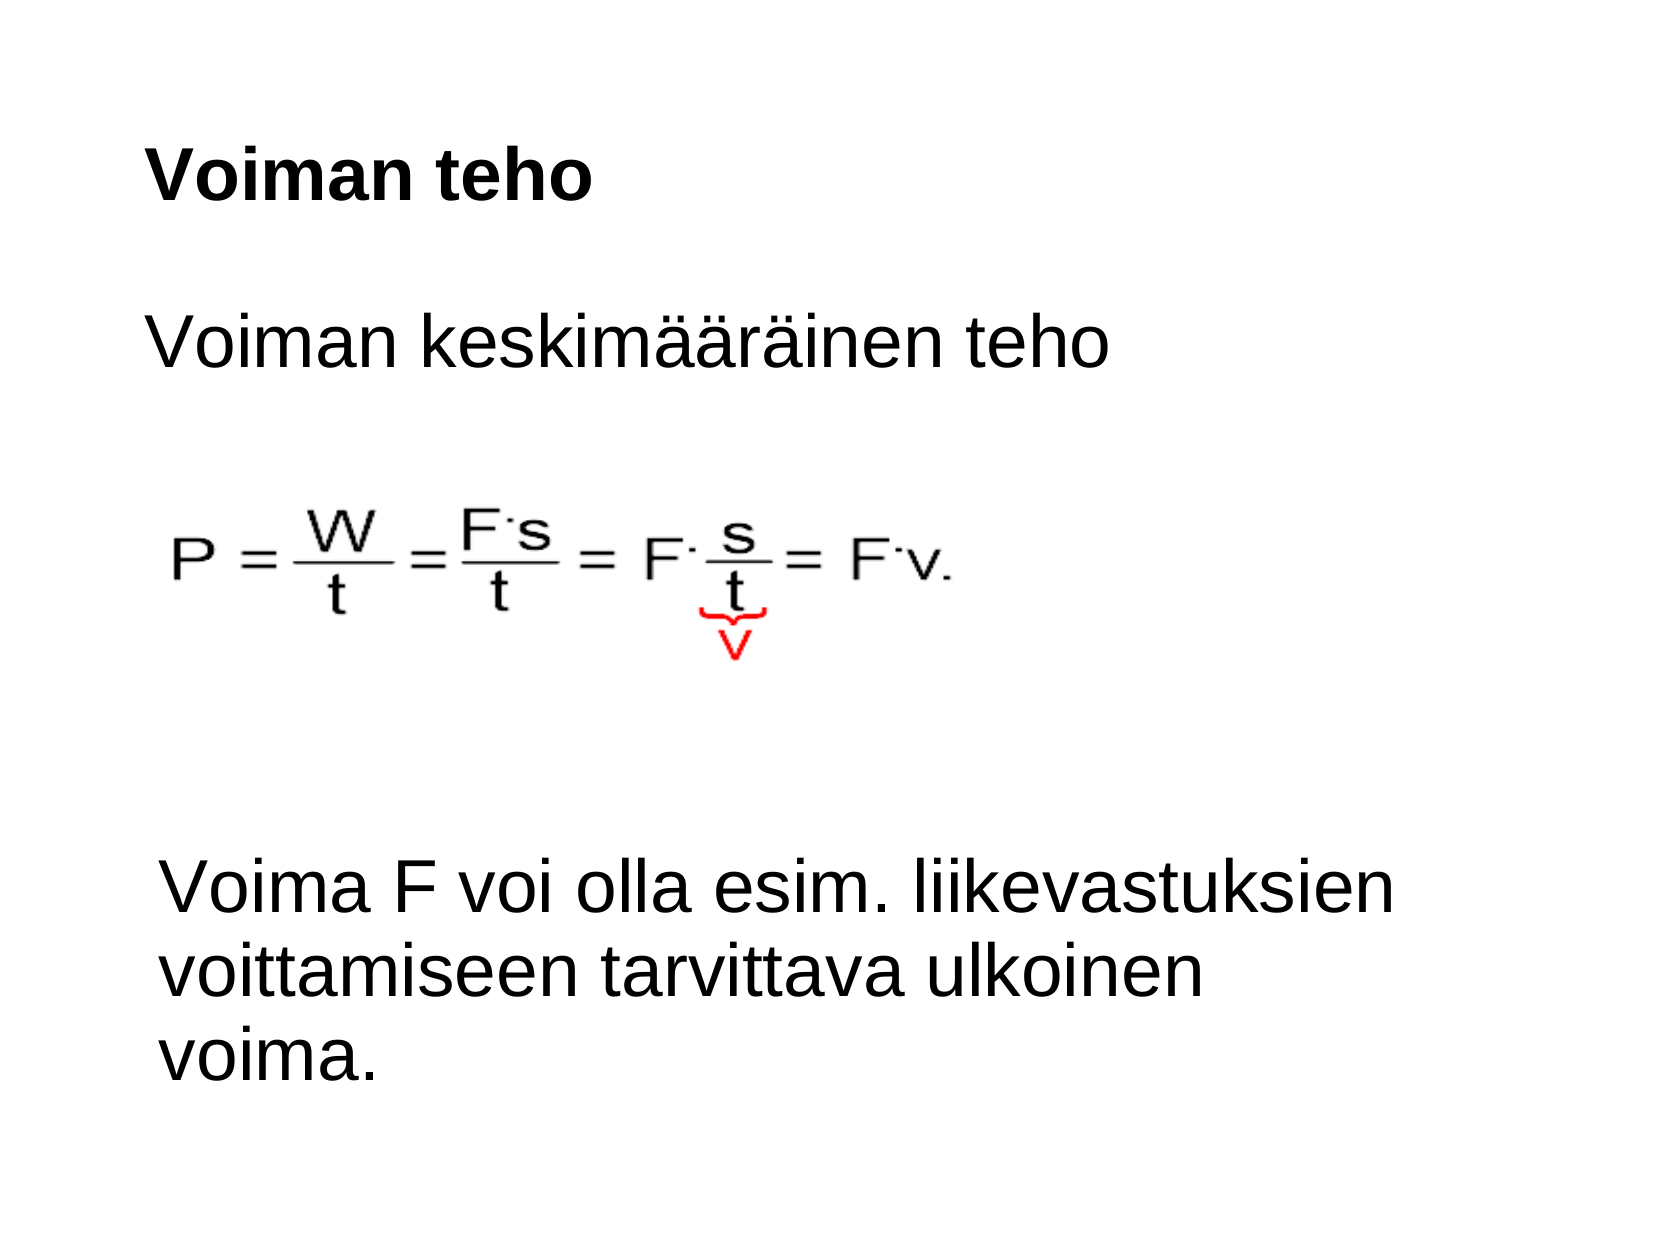

Voiman teho
Voiman keskimääräinen teho
Voima F voi olla esim. liikevastuksien voittamiseen tarvittava ulkoinen voima.